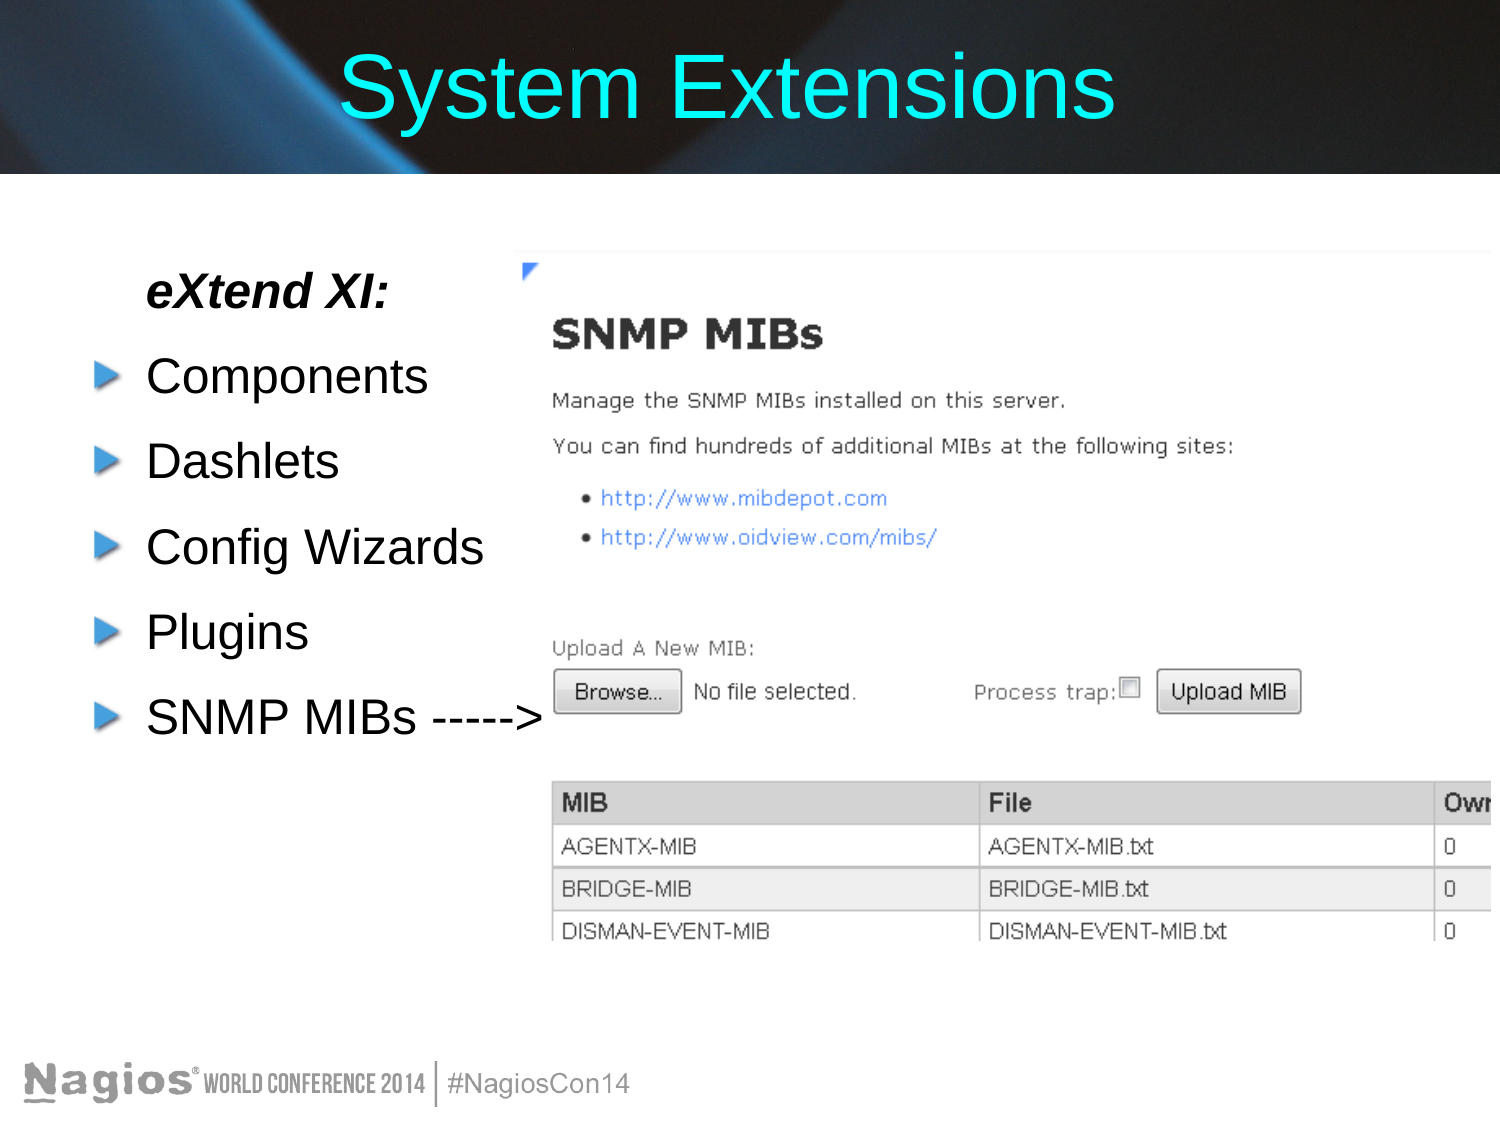

# System Extensions
eXtend XI:
Components
Dashlets
Config Wizards
Plugins
SNMP MIBs ----->